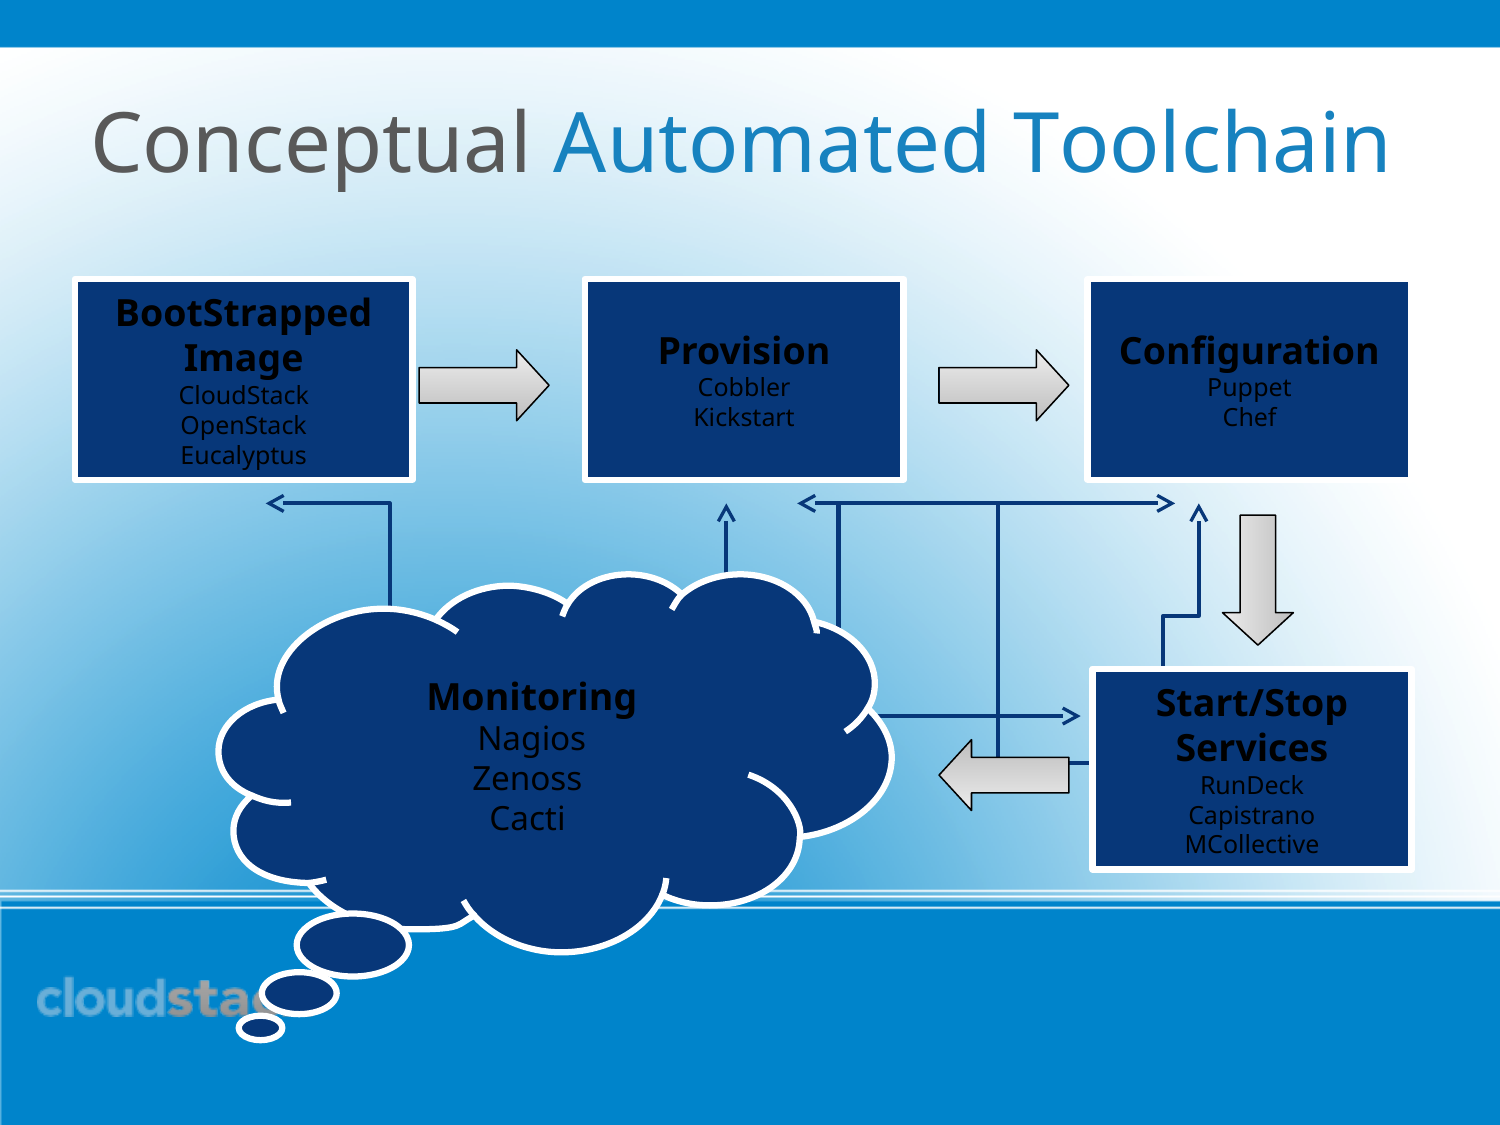

# Conceptual Automated Toolchain
BootStrapped Image
CloudStack
OpenStack
Eucalyptus
Provision
Cobbler
Kickstart
Configuration
Puppet
Chef
Monitoring
Nagios
Zenoss
Cacti
Start/Stop Services
RunDeck
Capistrano
MCollective